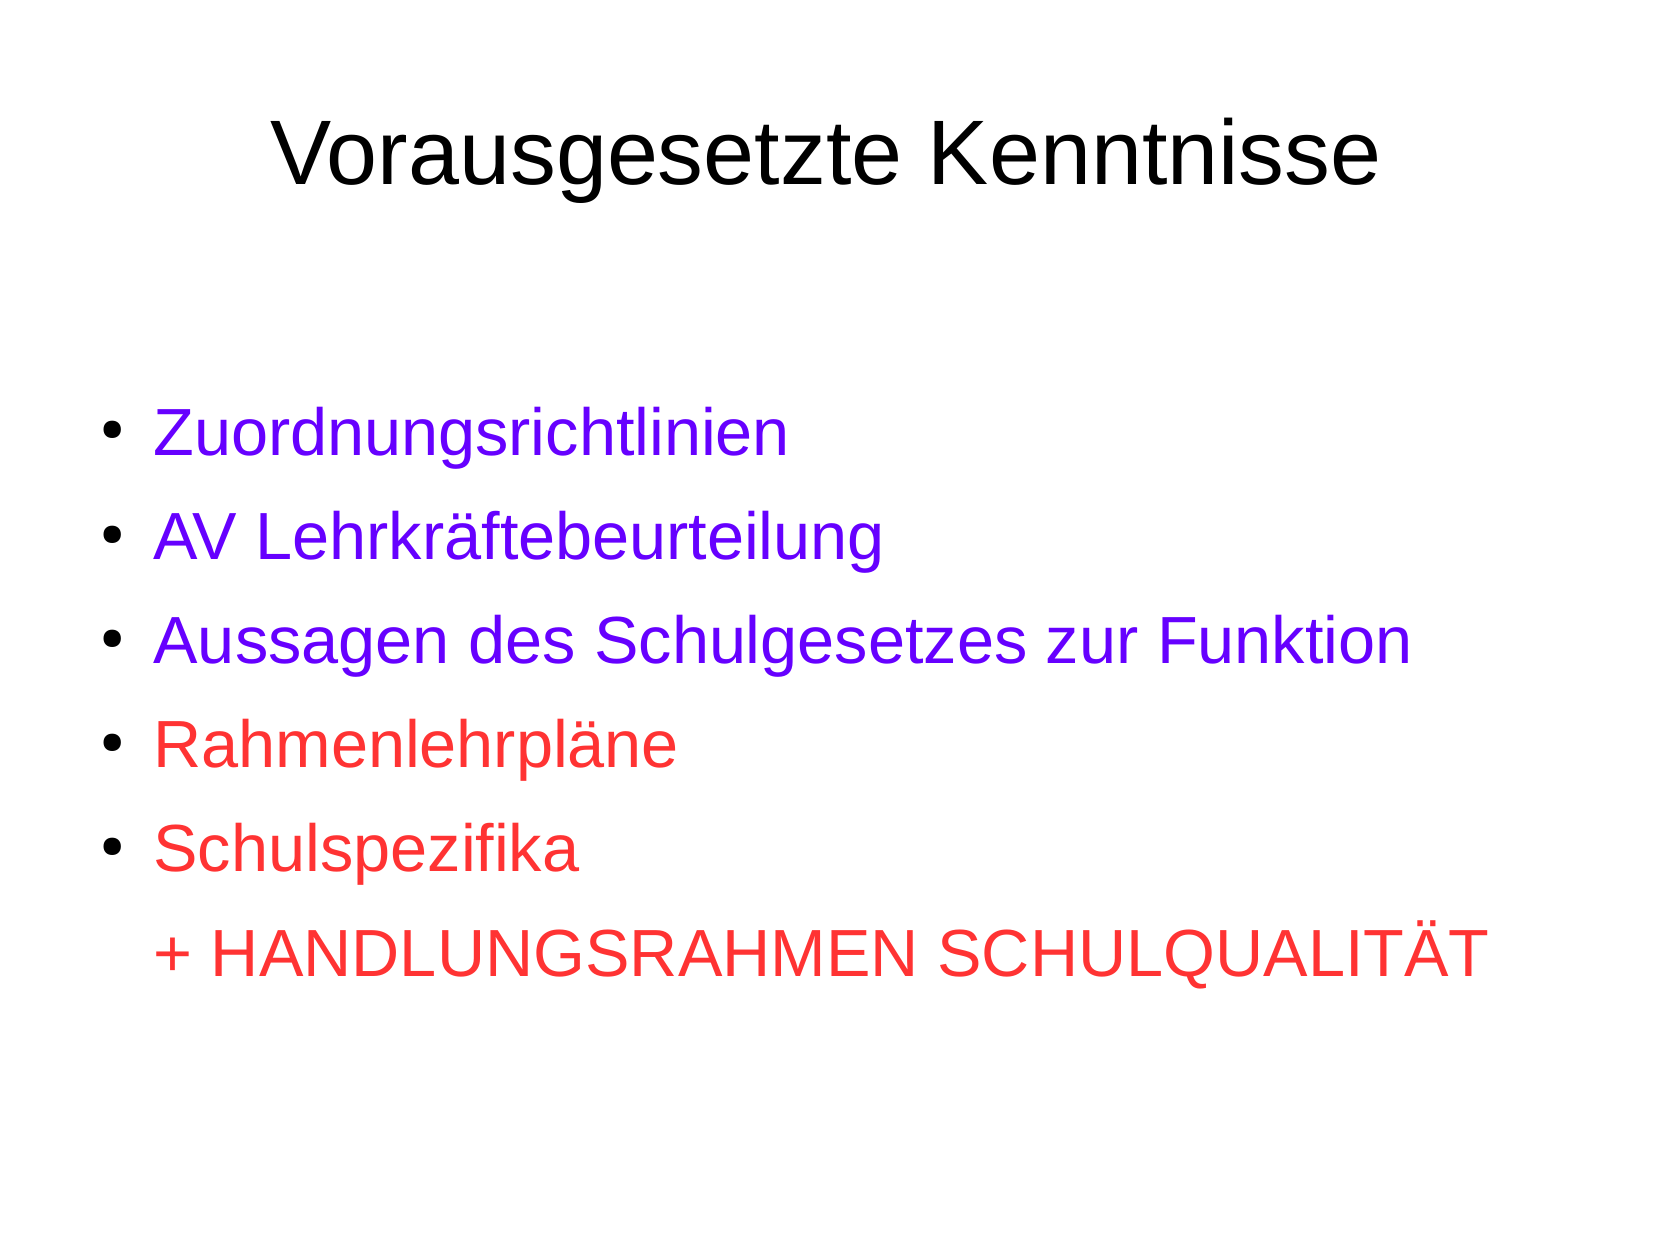

# Vorausgesetzte Kenntnisse
Zuordnungsrichtlinien
AV Lehrkräftebeurteilung
Aussagen des Schulgesetzes zur Funktion
Rahmenlehrpläne
Schulspezifika
+ HANDLUNGSRAHMEN SCHULQUALITÄT